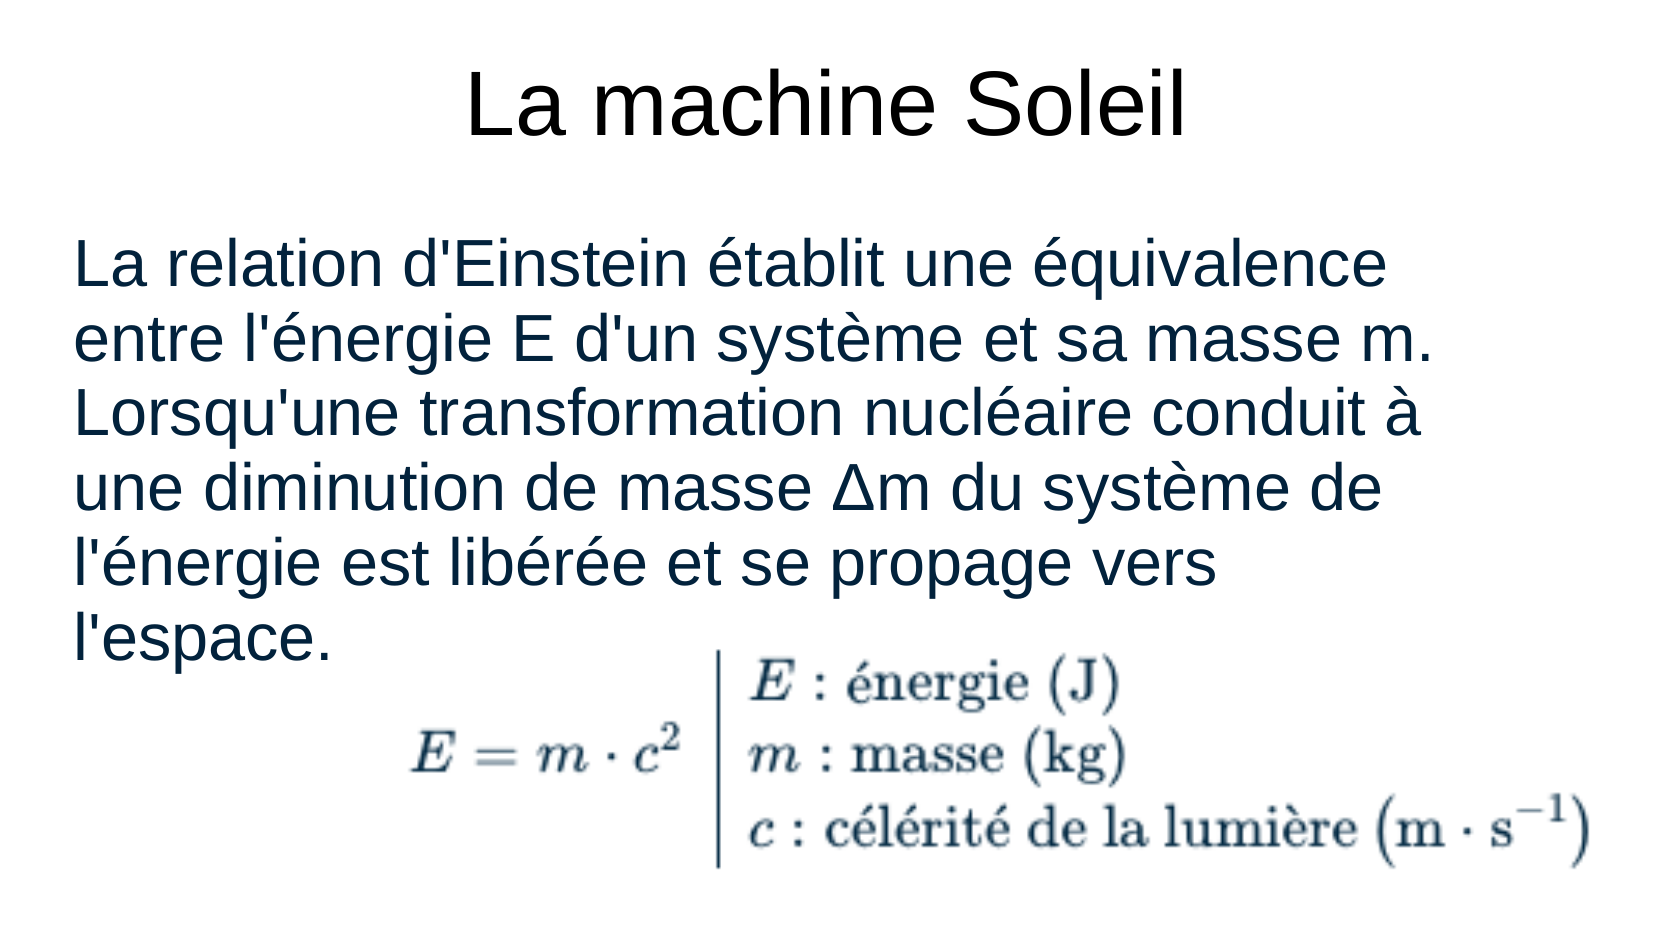

# La machine Soleil
La relation d'Einstein établit une équivalence entre l'énergie E d'un système et sa masse m. Lorsqu'une transformation nucléaire conduit à une diminution de masse Δm du système de l'énergie est libérée et se propage vers l'espace.